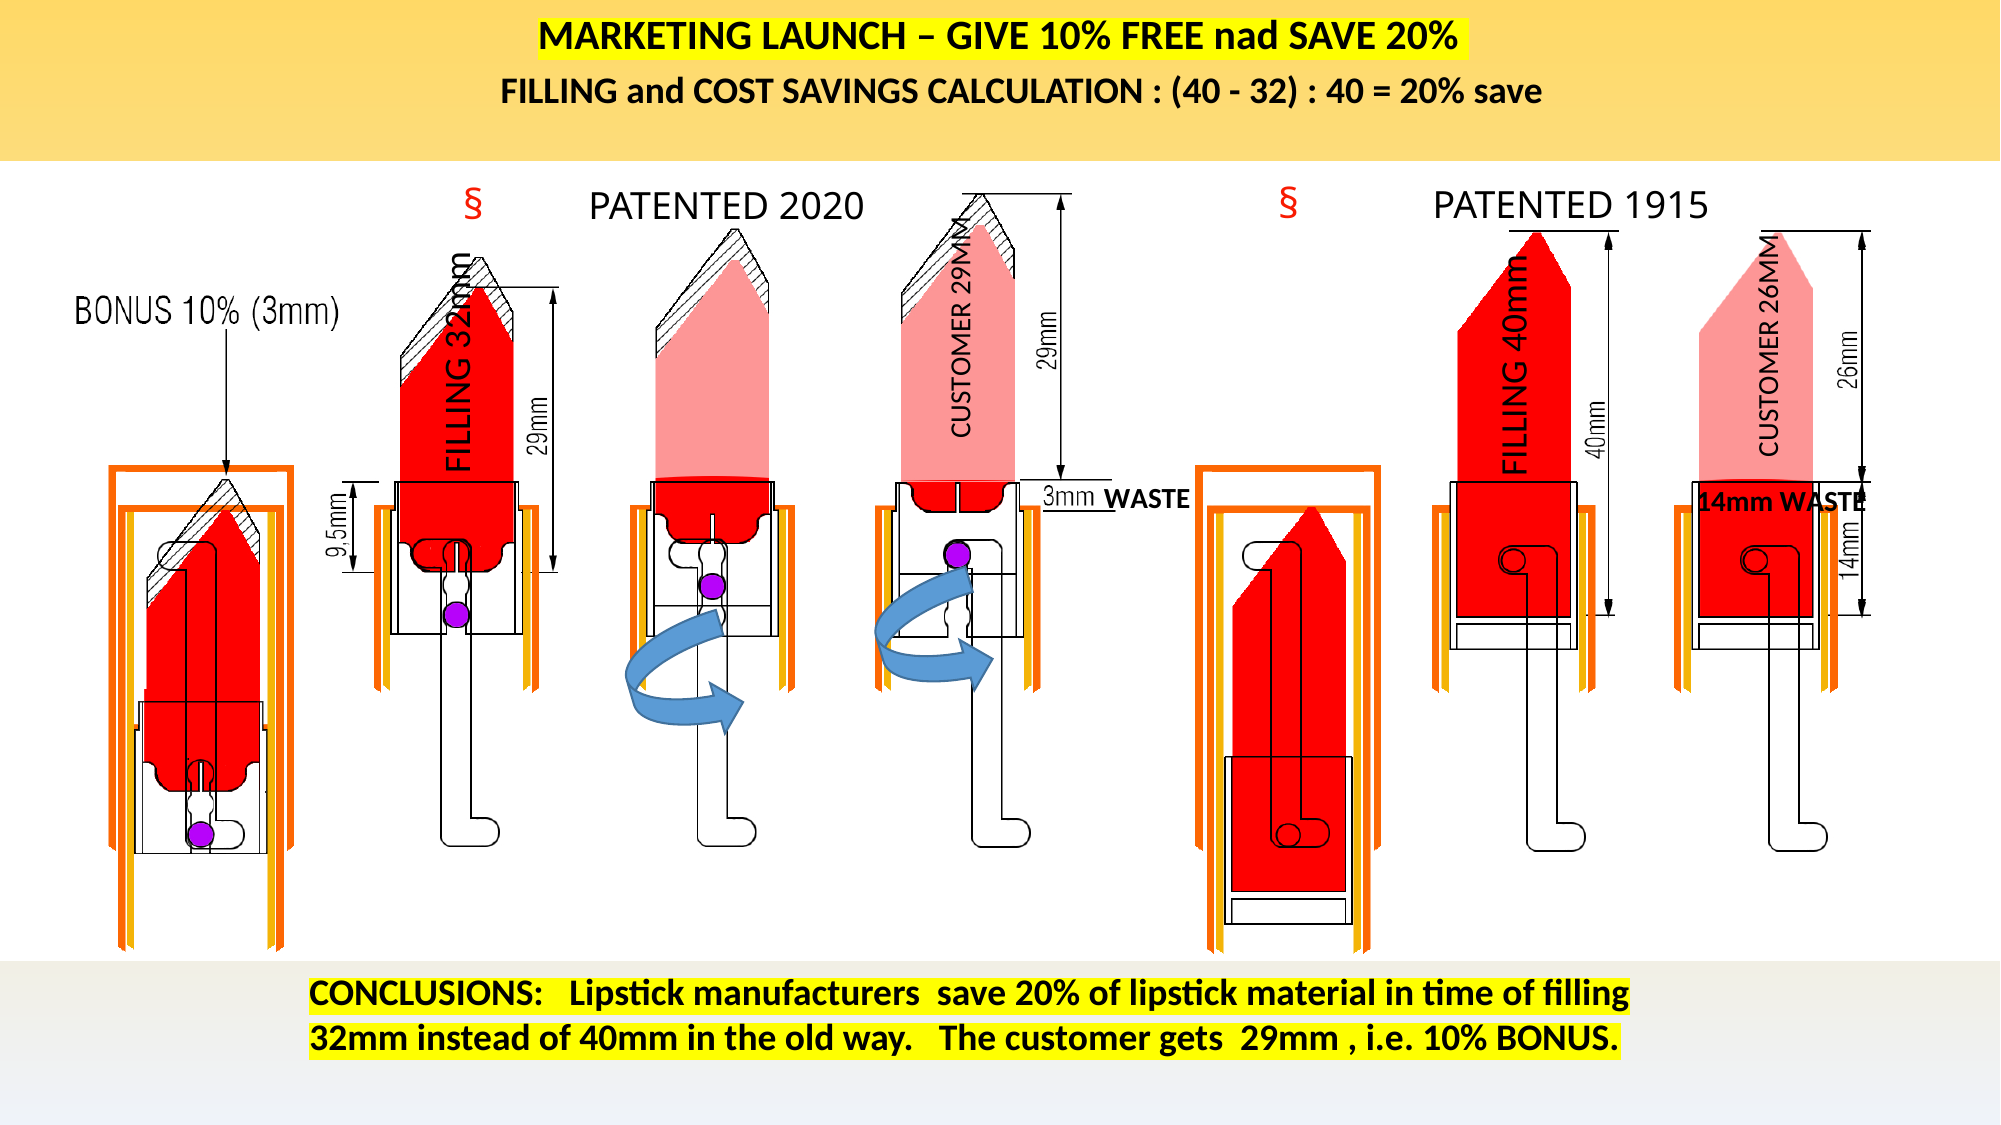

MARKETING LAUNCH – GIVE 10% FREE nad SAVE 20%
FILLING and COST SAVINGS CALCULATION : (40 - 32) : 40 = 20% save
 PATENTED 1915
 PATENTED 2020
 CUSTOMER 29MM
 CUSTOMER 26MM
 FILLING 32mm
 FILLING 40mm
 WASTE
 14mm WASTE
CONCLUSIONS: Lipstick manufacturers save 20% of lipstick material in time of filling 32mm instead of 40mm in the old way. The customer gets 29mm , i.e. 10% BONUS.